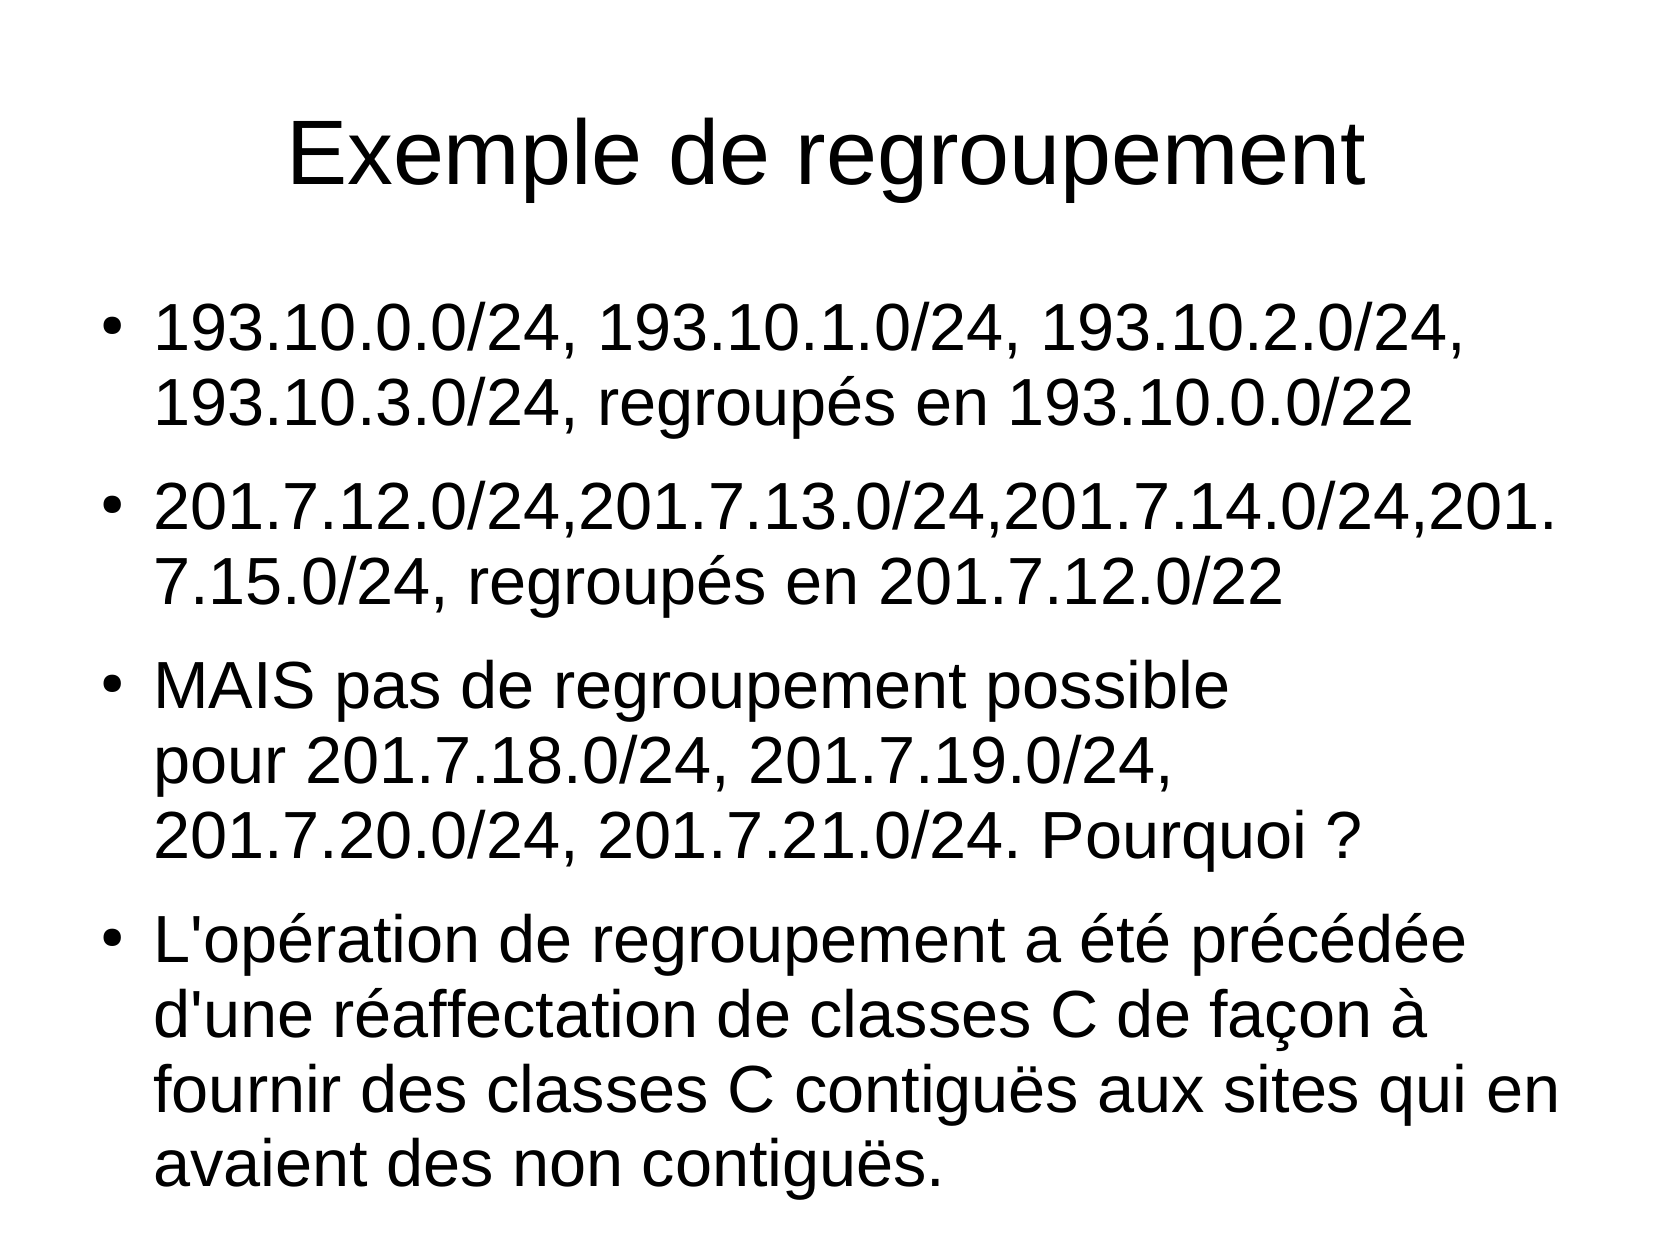

# Exemple de regroupement
193.10.0.0/24, 193.10.1.0/24, 193.10.2.0/24, 193.10.3.0/24, regroupés en 193.10.0.0/22
201.7.12.0/24,201.7.13.0/24,201.7.14.0/24,201.7.15.0/24, regroupés en 201.7.12.0/22
MAIS pas de regroupement possible pour 201.7.18.0/24, 201.7.19.0/24, 201.7.20.0/24, 201.7.21.0/24. Pourquoi ?
L'opération de regroupement a été précédée d'une réaffectation de classes C de façon à fournir des classes C contiguës aux sites qui en avaient des non contiguës.